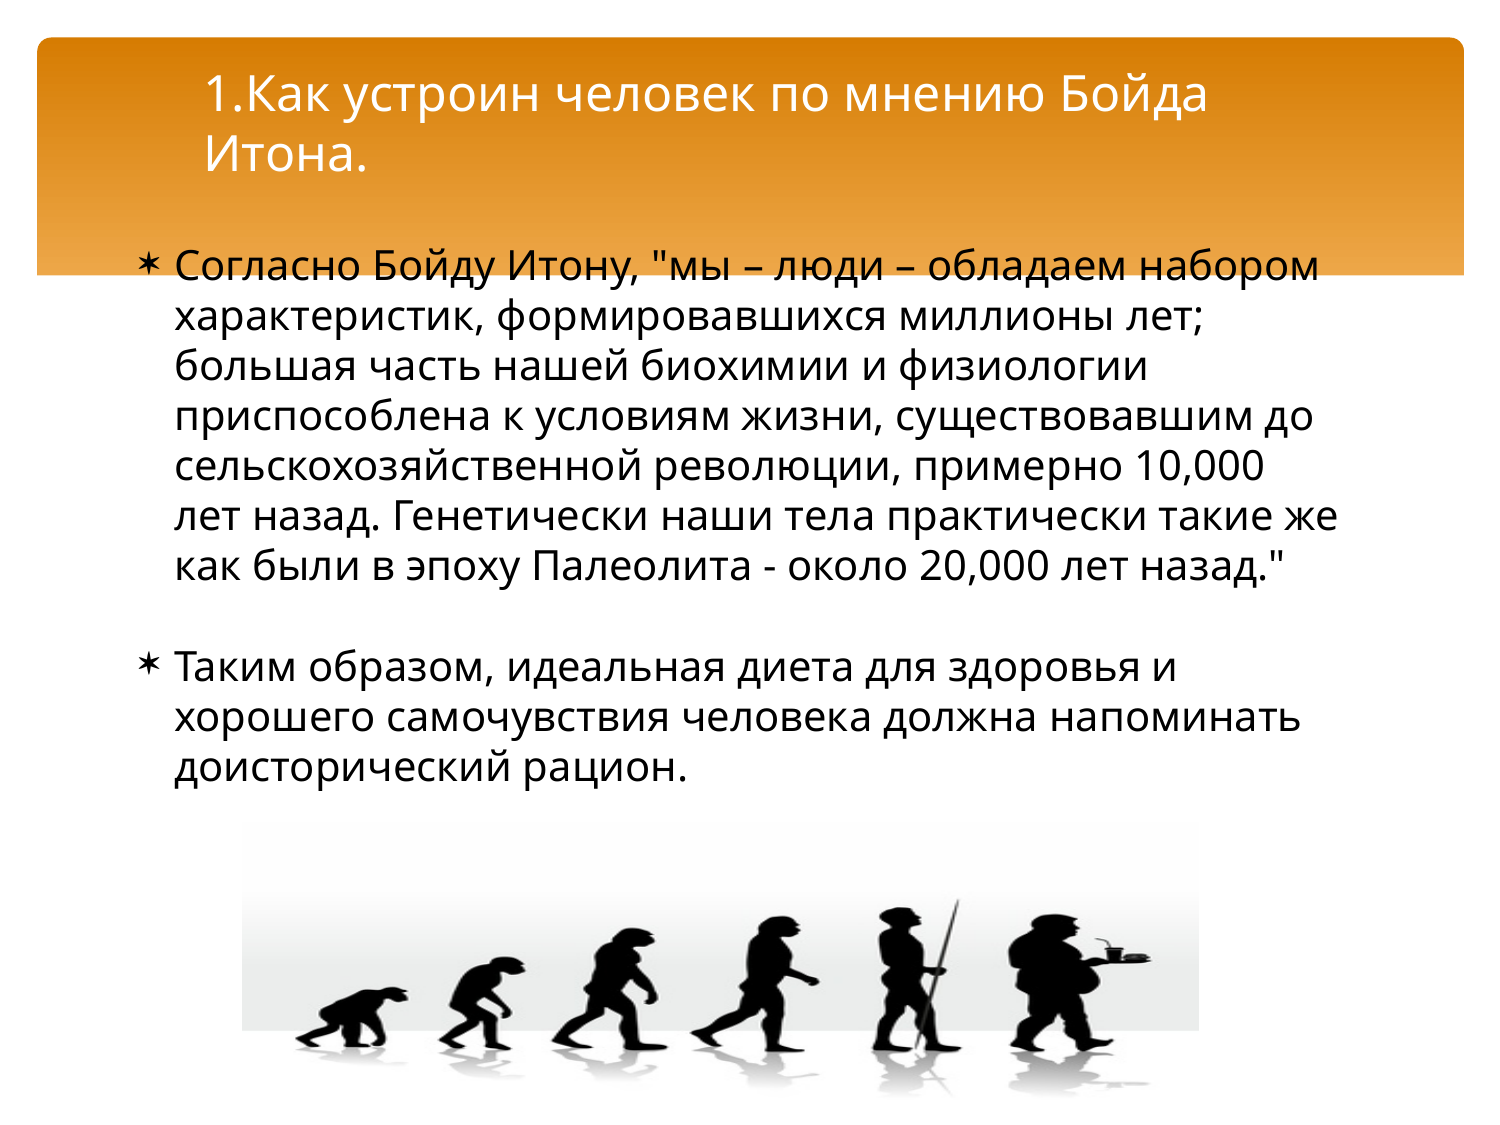

1.Как устроин человек по мнению Бойда Итона.
Согласно Бойду Итону, "мы – люди – обладаем набором характеристик, формировавшихся миллионы лет; большая часть нашей биохимии и физиологии приспособлена к условиям жизни, существовавшим до сельскохозяйственной революции, примерно 10,000 лет назад. Генетически наши тела практически такие же как были в эпоху Палеолита - около 20,000 лет назад."
Таким образом, идеальная диета для здоровья и хорошего самочувствия человека должна напоминать доисторический рацион.